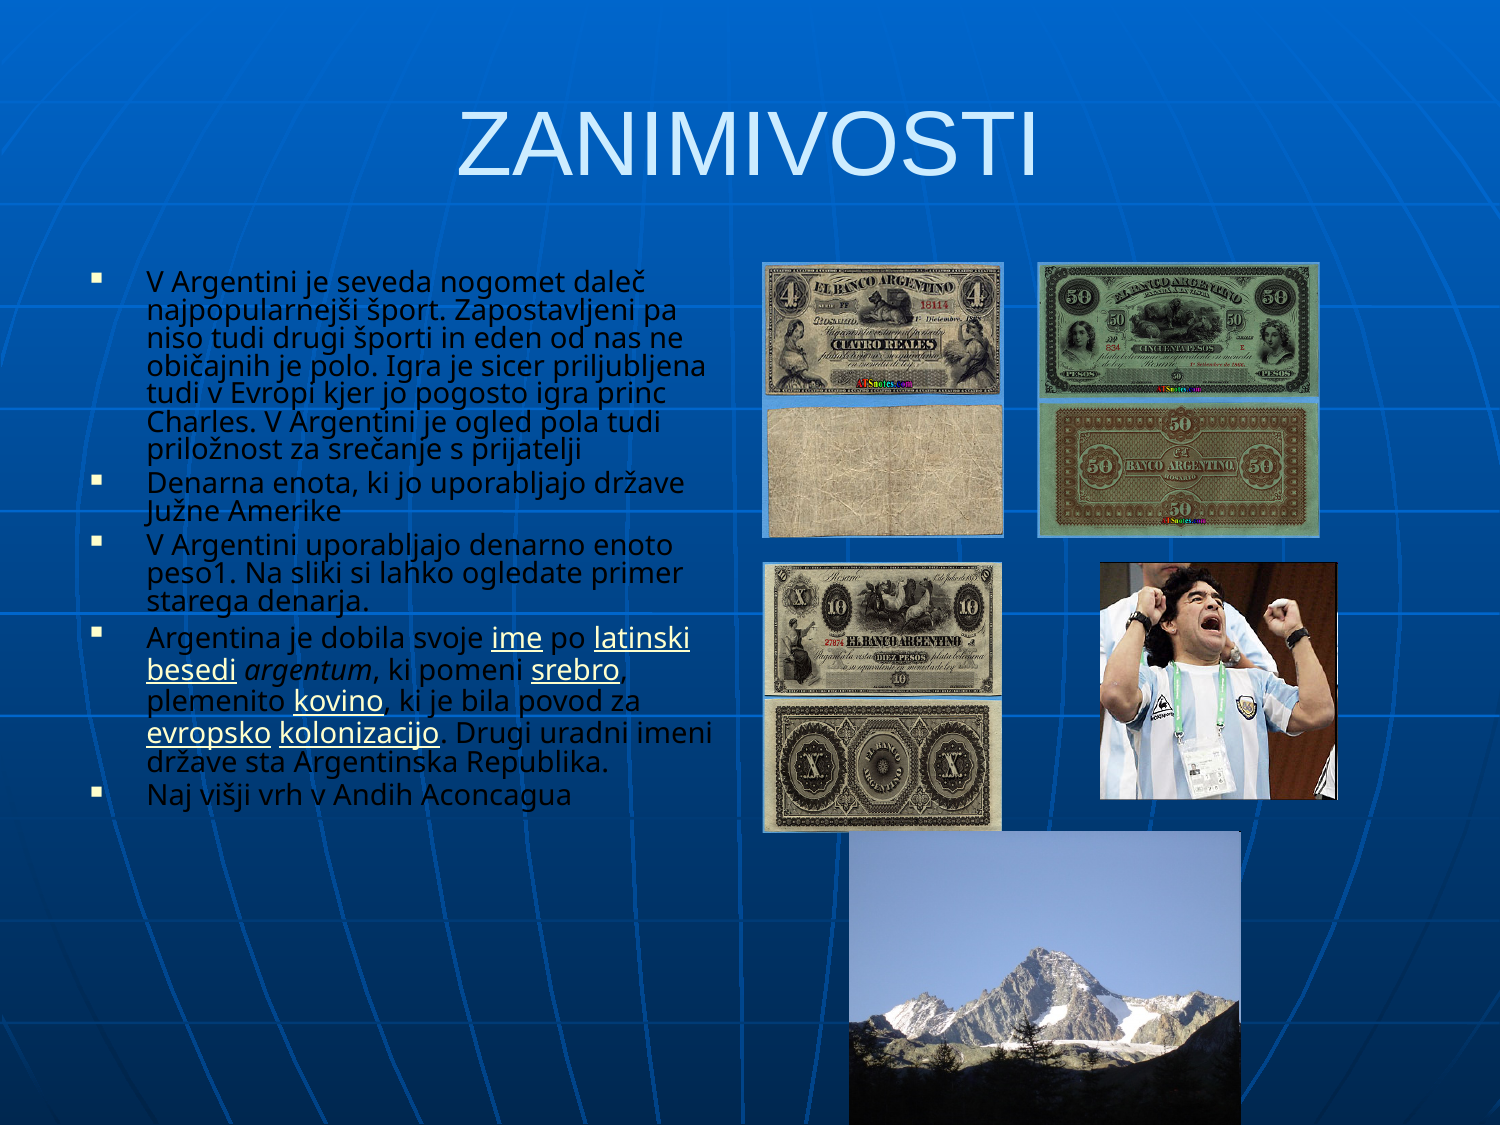

# ZANIMIVOSTI
V Argentini je seveda nogomet daleč najpopularnejši šport. Zapostavljeni pa niso tudi drugi športi in eden od nas ne običajnih je polo. Igra je sicer priljubljena tudi v Evropi kjer jo pogosto igra princ Charles. V Argentini je ogled pola tudi priložnost za srečanje s prijatelji
Denarna enota, ki jo uporabljajo države Južne Amerike
V Argentini uporabljajo denarno enoto peso1. Na sliki si lahko ogledate primer starega denarja.
Argentina je dobila svoje ime po latinski besedi argentum, ki pomeni srebro, plemenito kovino, ki je bila povod za evropsko kolonizacijo. Drugi uradni imeni države sta Argentinska Republika.
Naj višji vrh v Andih Aconcagua